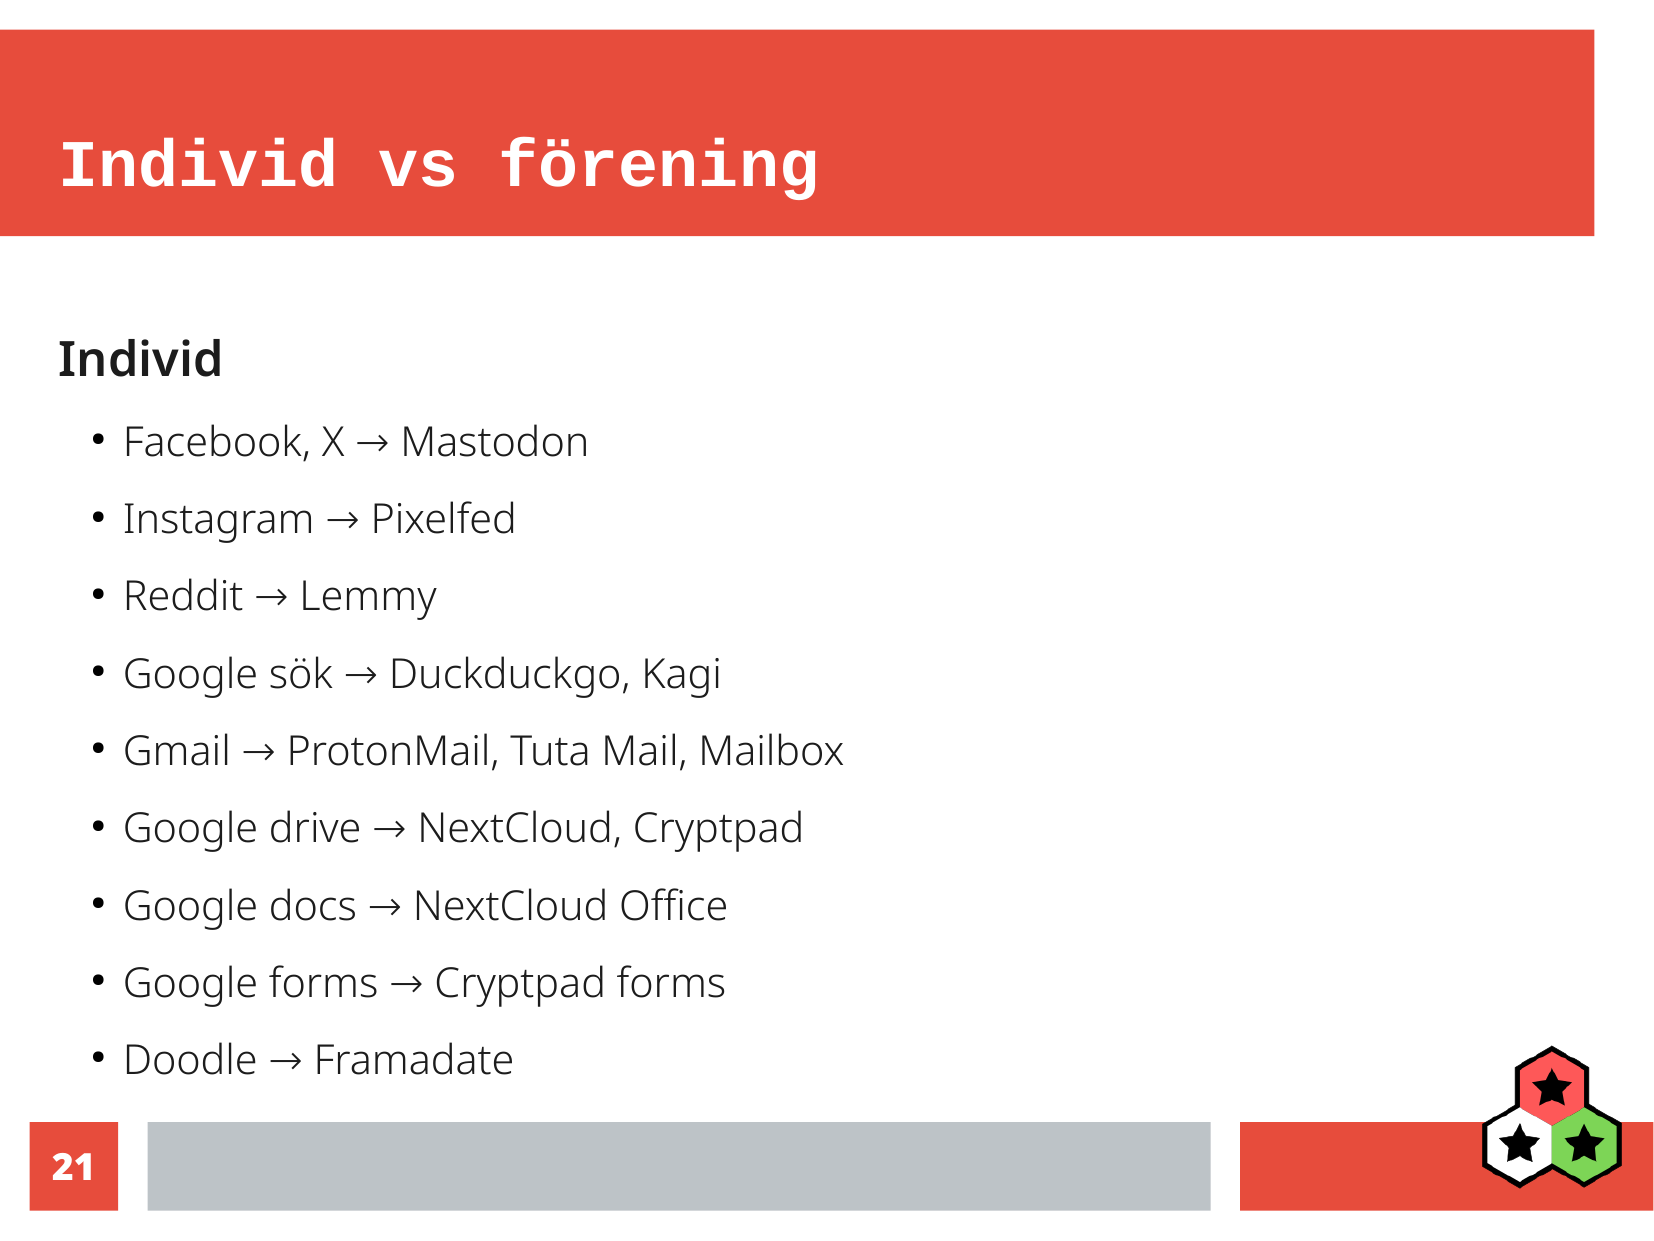

# Individ vs förening
Individ
Facebook, X → Mastodon
Instagram → Pixelfed
Reddit → Lemmy
Google sök → Duckduckgo, Kagi
Gmail → ProtonMail, Tuta Mail, Mailbox
Google drive → NextCloud, Cryptpad
Google docs → NextCloud Office
Google forms → Cryptpad forms
Doodle → Framadate
21